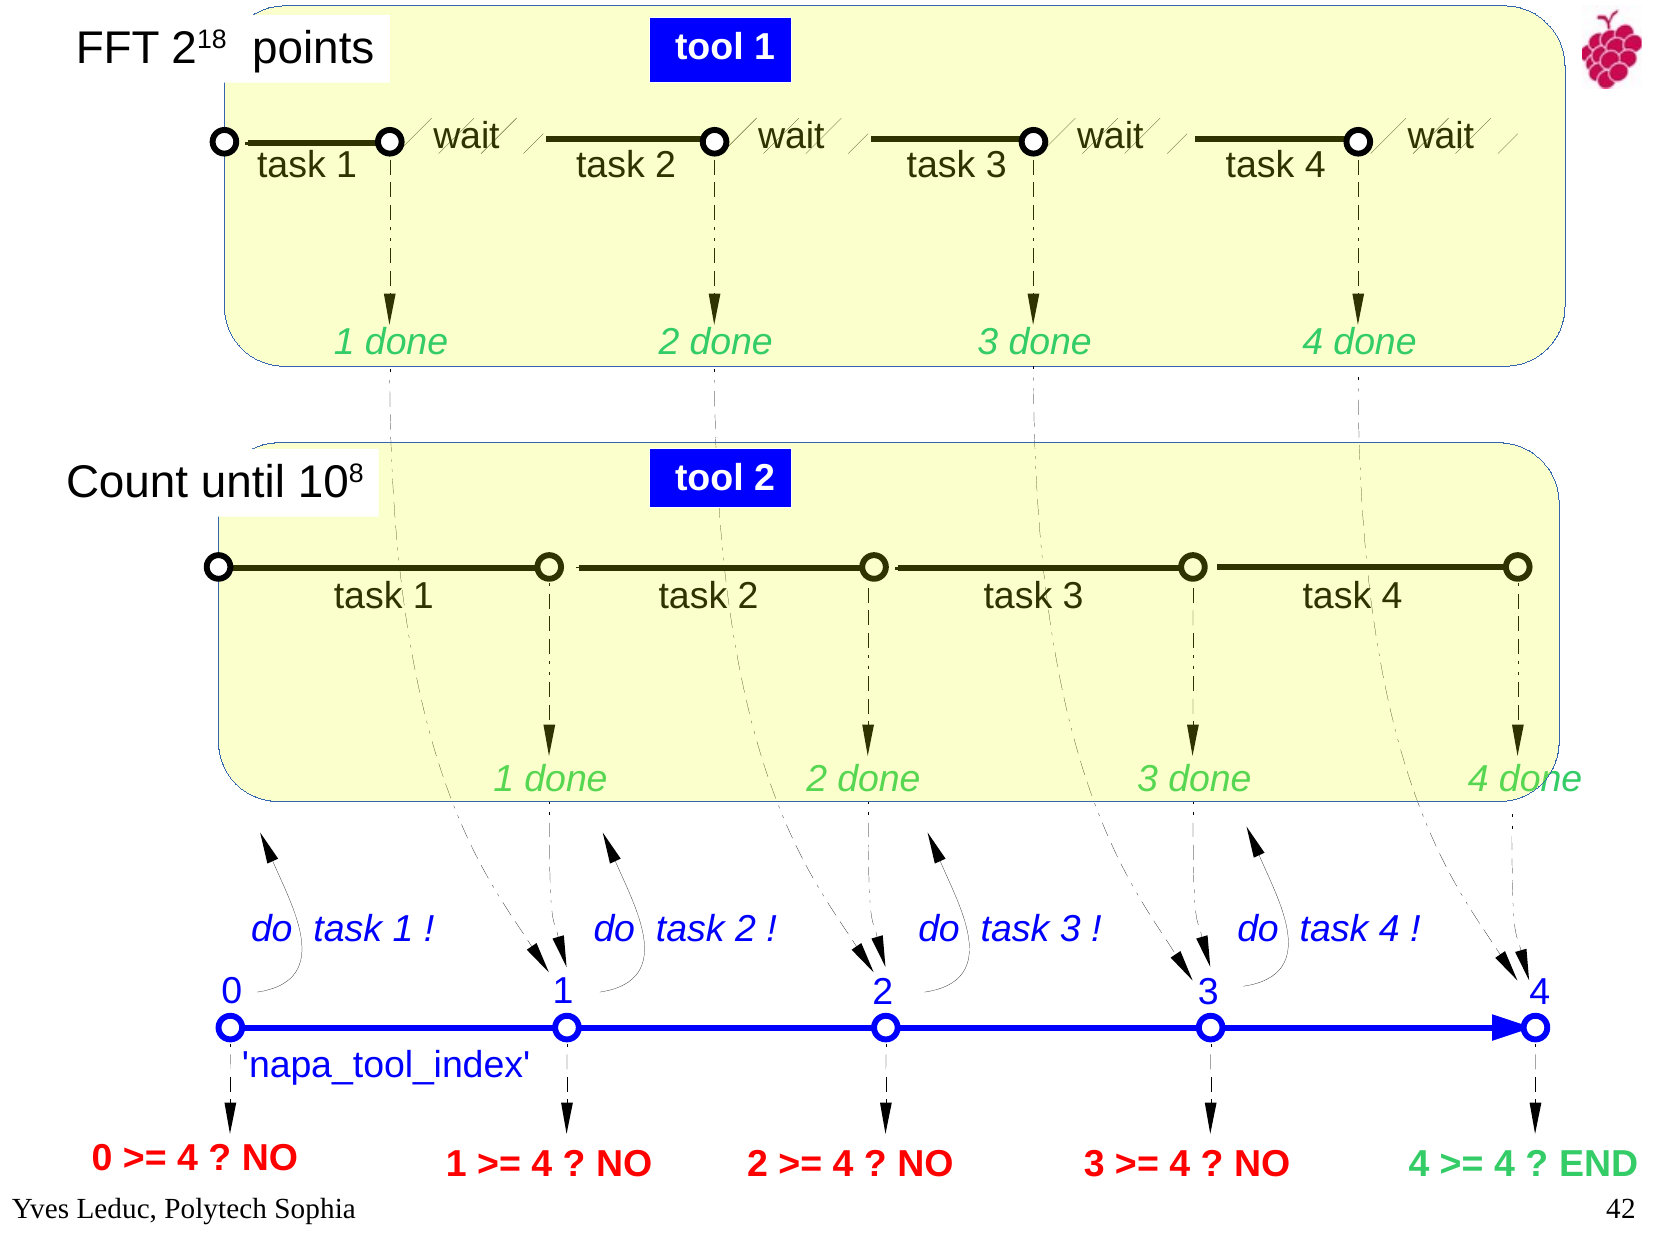

FFT 218 points
 tool 1
wait
wait
wait
wait
task 1
task 2
task 3
task 4
1 done
2 done
3 done
4 done
Count until 108
 tool 2
task 1
task 2
task 3
task 4
1 done
2 done
3 done
4 done
do task 1 !
do task 3 !
do task 2 !
do task 4 !
0
1
2
3
4
'napa_tool_index'
0 >= 4 ? NO
1 >= 4 ? NO
2 >= 4 ? NO
3 >= 4 ? NO
4 >= 4 ? END
Yves Leduc, Polytech Sophia
42